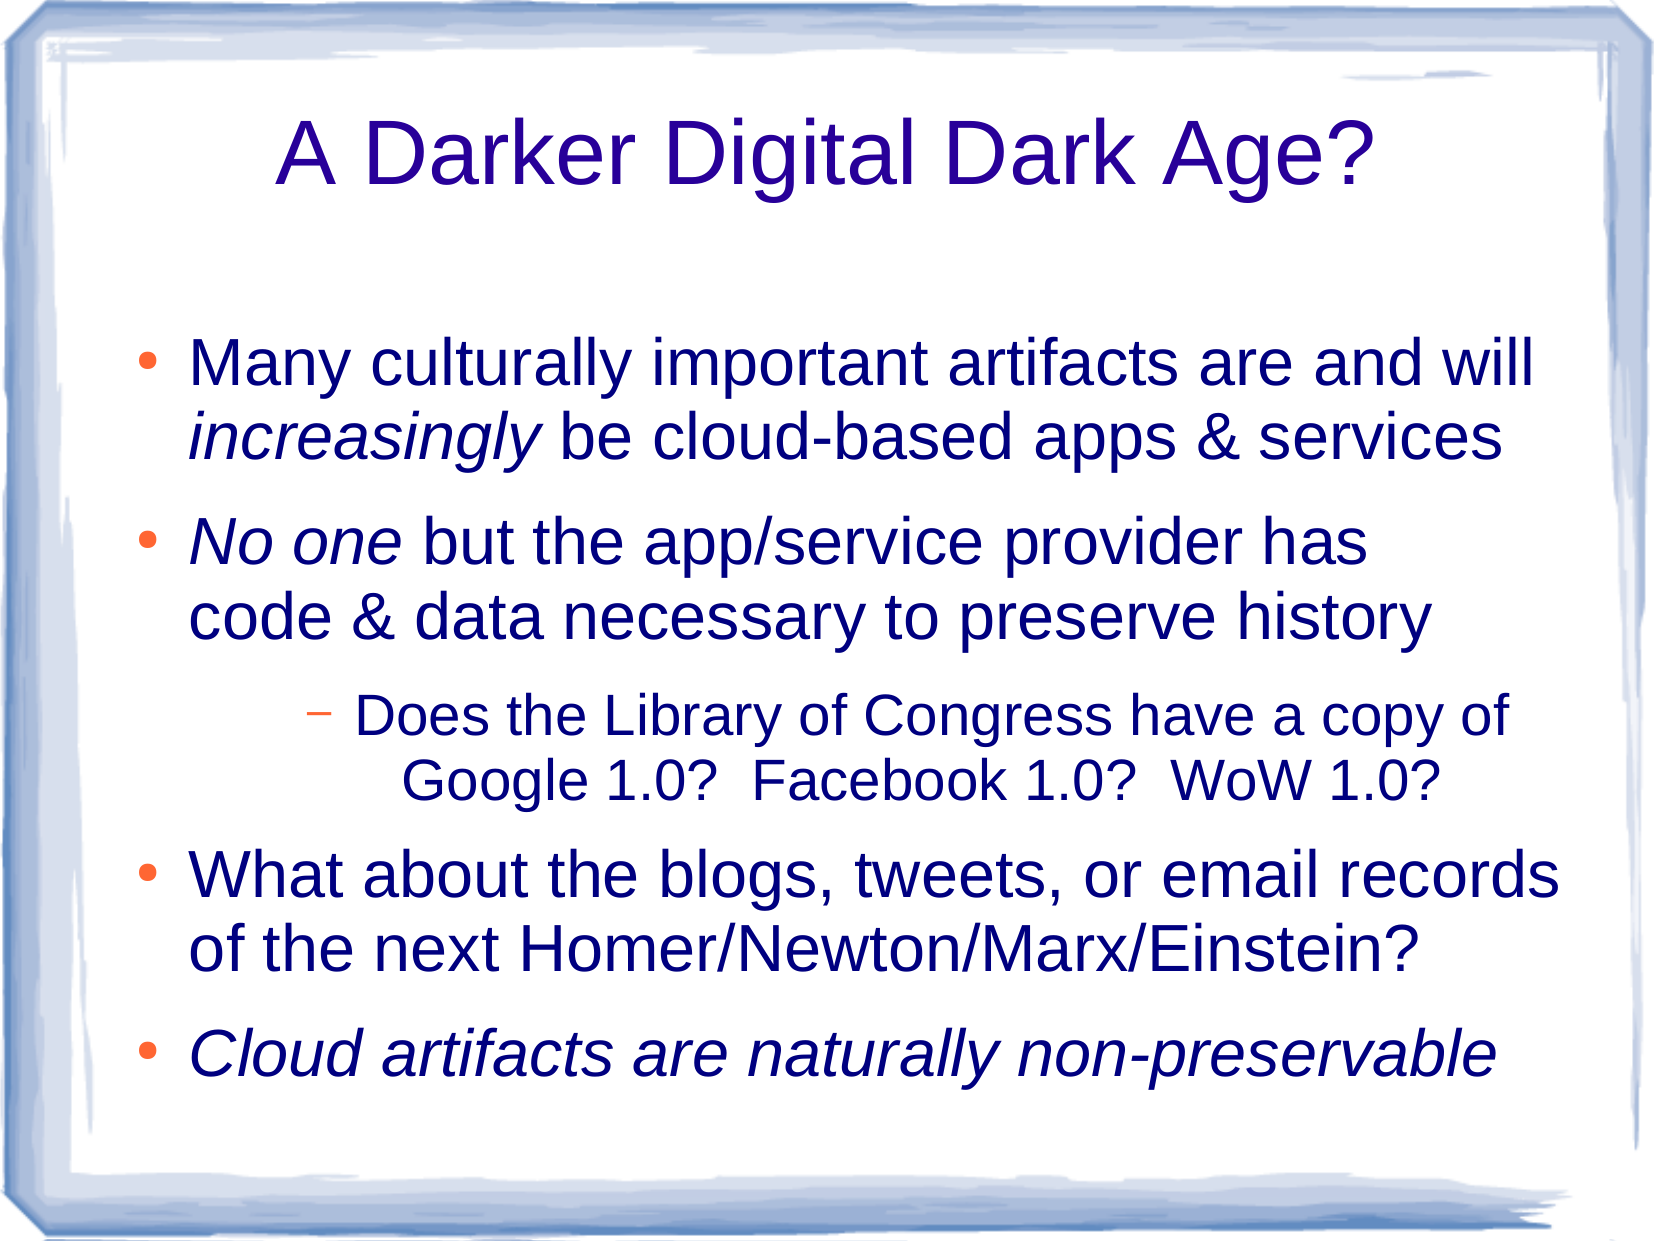

# A Darker Digital Dark Age?
Many culturally important artifacts are and will increasingly be cloud-based apps & services
No one but the app/service provider has
code & data necessary to preserve history
Does the Library of Congress have a copy of
Google 1.0? Facebook 1.0? WoW 1.0?
What about the blogs, tweets, or email records of the next Homer/Newton/Marx/Einstein?
Cloud artifacts are naturally non-preservable